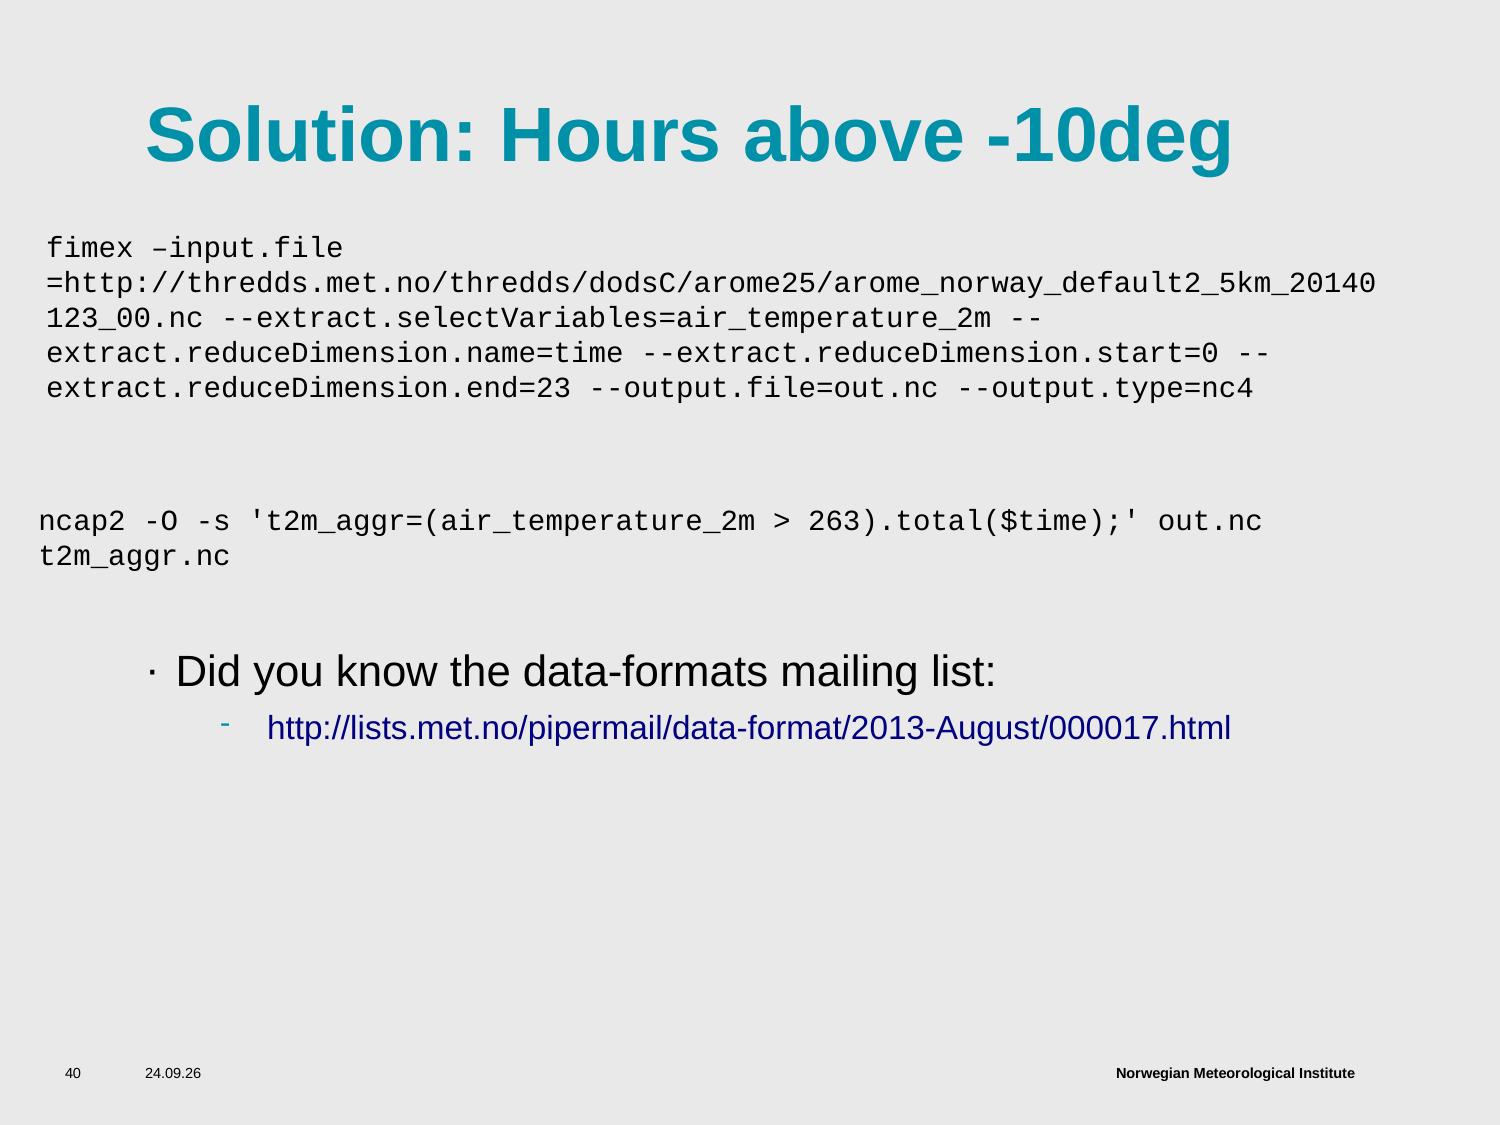

# Solution: Hours above -10deg
fimex –input.file	=http://thredds.met.no/thredds/dodsC/arome25/arome_norway_default2_5km_20140123_00.nc --extract.selectVariables=air_temperature_2m --extract.reduceDimension.name=time --extract.reduceDimension.start=0 --extract.reduceDimension.end=23 --output.file=out.nc --output.type=nc4
Did you know the data-formats mailing list:
http://lists.met.no/pipermail/data-format/2013-August/000017.html
ncap2 -O -s 't2m_aggr=(air_temperature_2m > 263).total($time);' out.nc t2m_aggr.nc